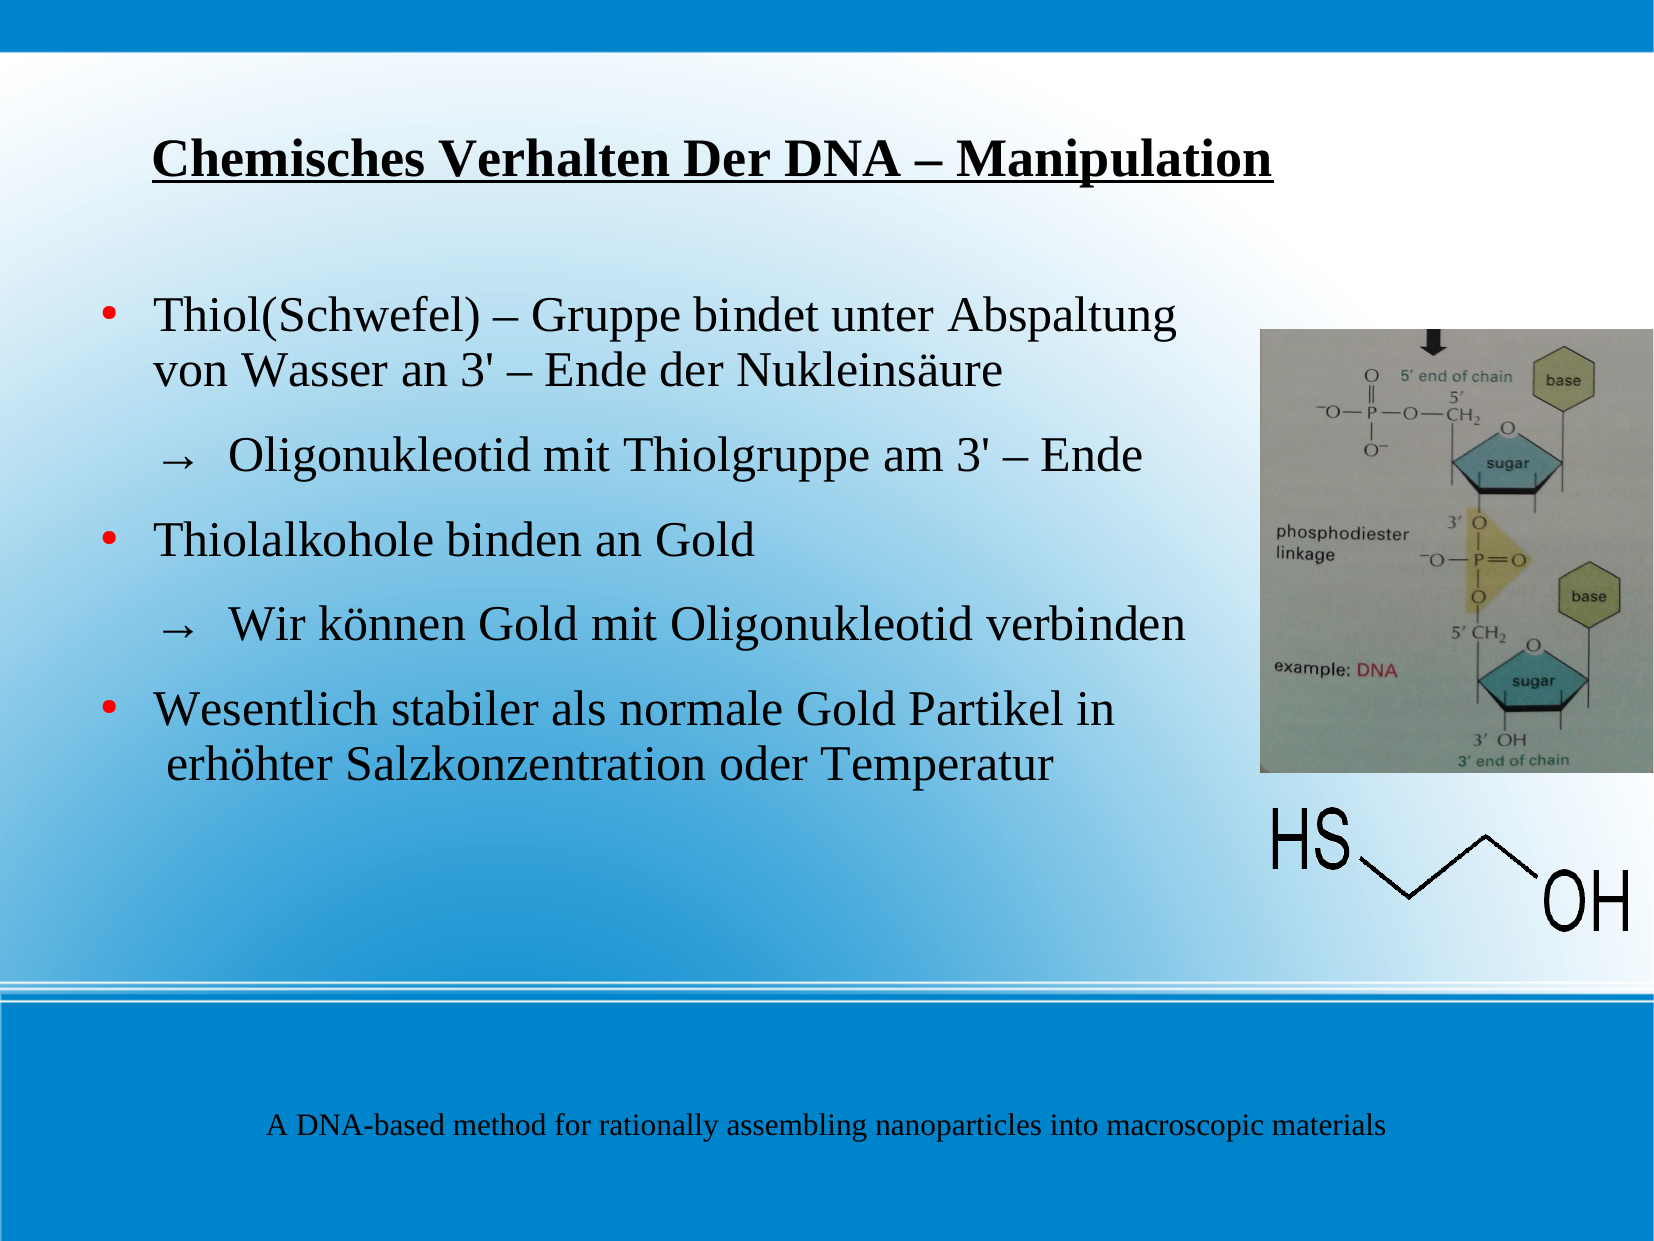

Chemisches Verhalten Der DNA – Manipulation
Thiol(Schwefel) – Gruppe bindet unter Abspaltung von Wasser an 3' – Ende der Nukleinsäure
→ Oligonukleotid mit Thiolgruppe am 3' – Ende
Thiolalkohole binden an Gold
→ Wir können Gold mit Oligonukleotid verbinden
Wesentlich stabiler als normale Gold Partikel in erhöhter Salzkonzentration oder Temperatur
#
A DNA-based method for rationally assembling nanoparticles into macroscopic materials